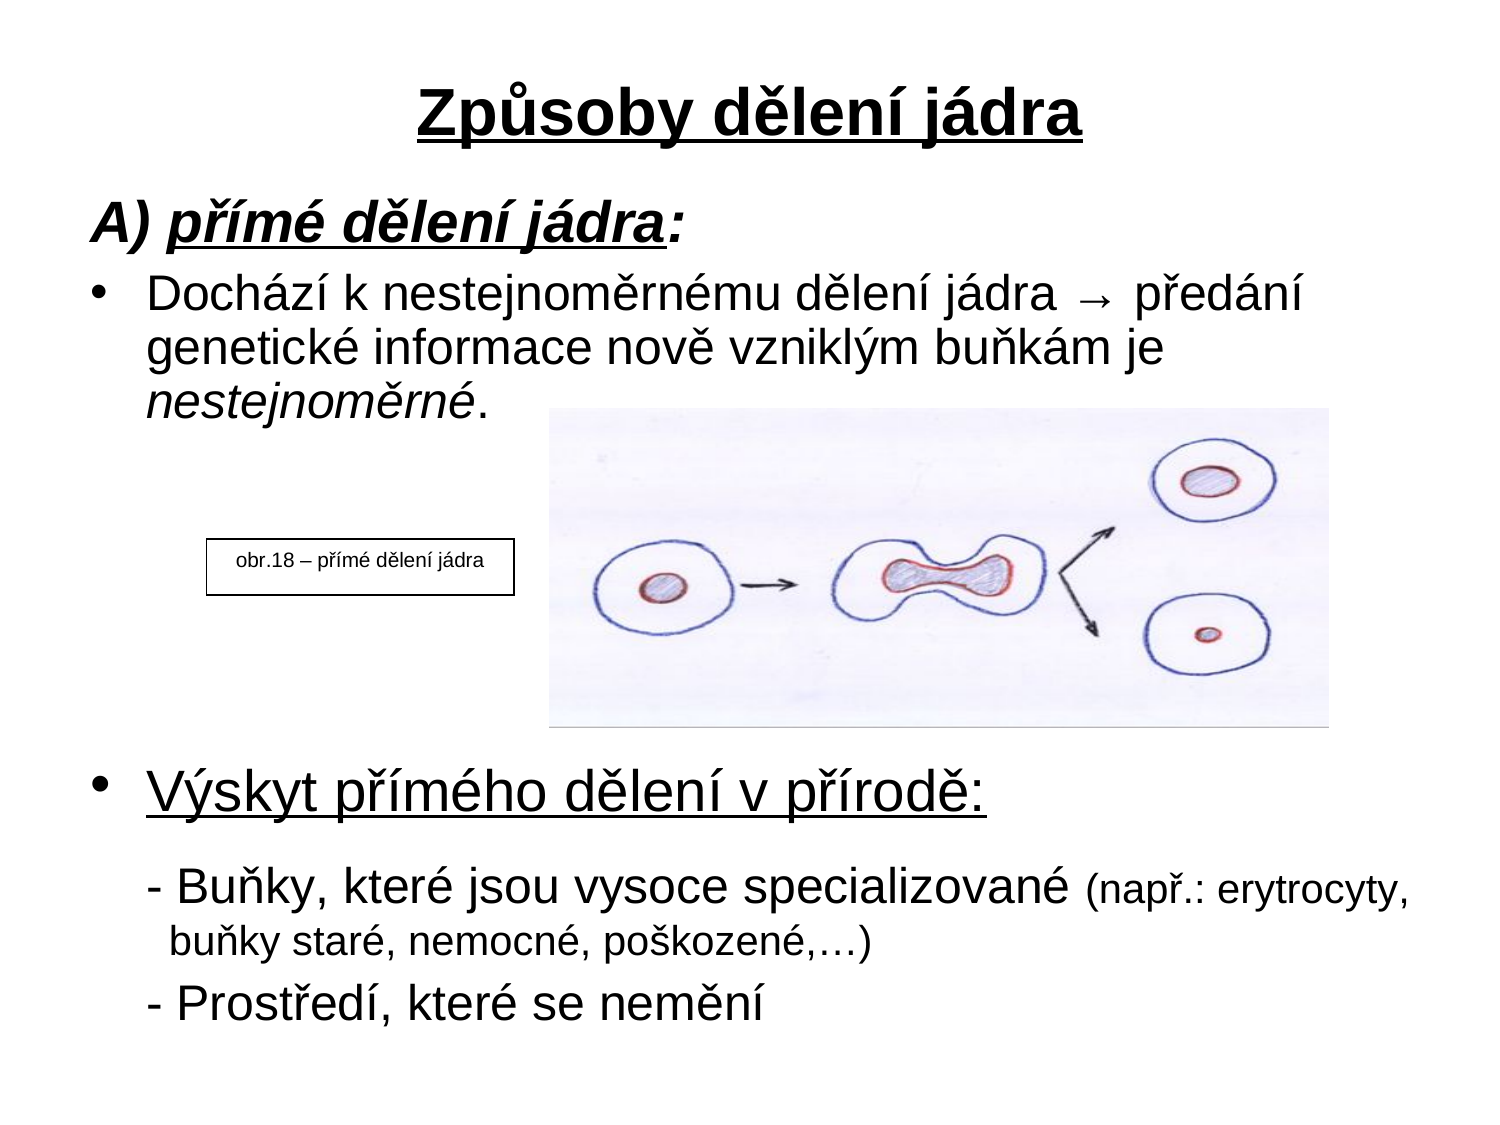

# Způsoby dělení jádra
A) přímé dělení jádra:
Dochází k nestejnoměrnému dělení jádra → předání genetické informace nově vzniklým buňkám je nestejnoměrné.
Výskyt přímého dělení v přírodě:
	- Buňky, které jsou vysoce specializované (např.: erytrocyty, buňky staré, nemocné, poškozené,…)
	- Prostředí, které se nemění
obr.18 – přímé dělení jádra